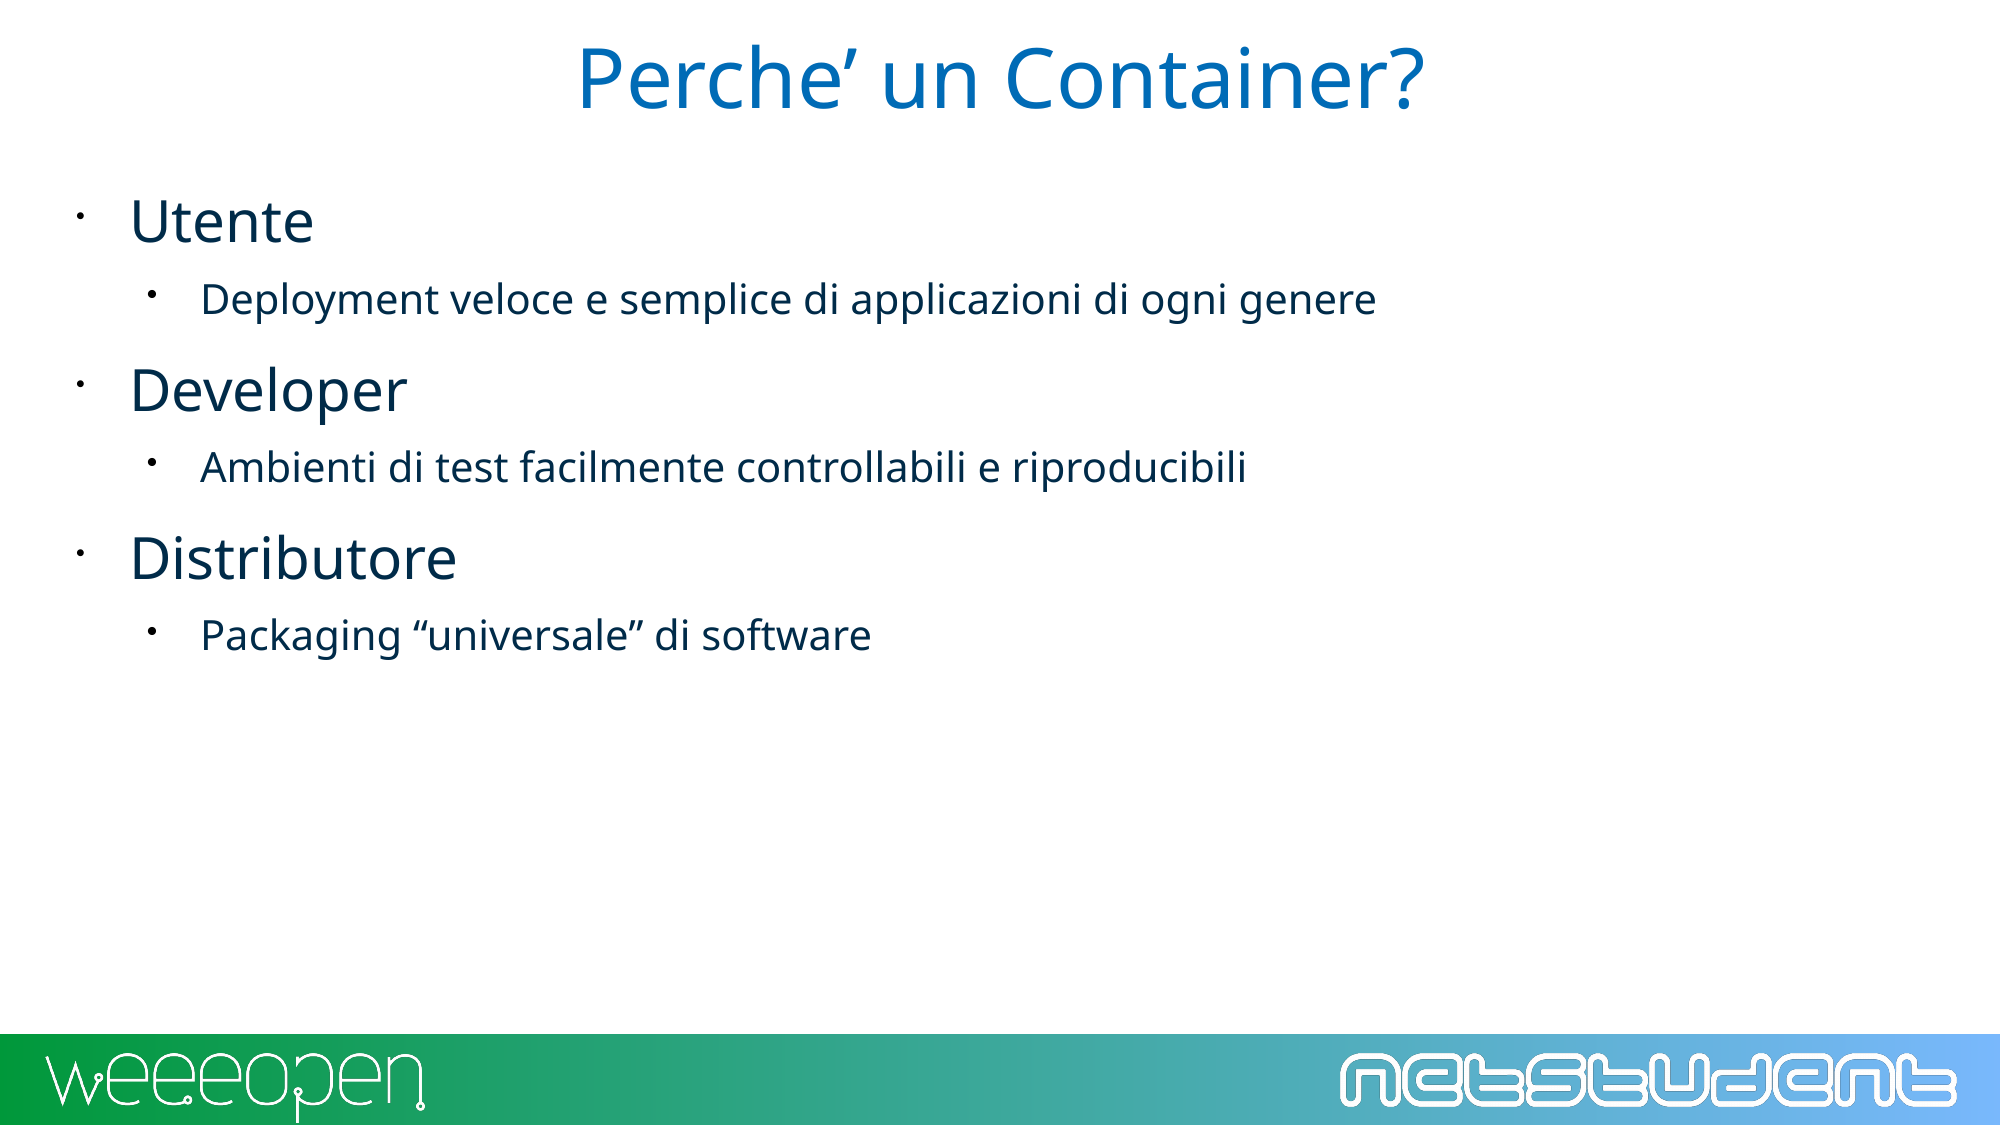

# Perche’ un Container?
Utente
Deployment veloce e semplice di applicazioni di ogni genere
Developer
Ambienti di test facilmente controllabili e riproducibili
Distributore
Packaging “universale” di software